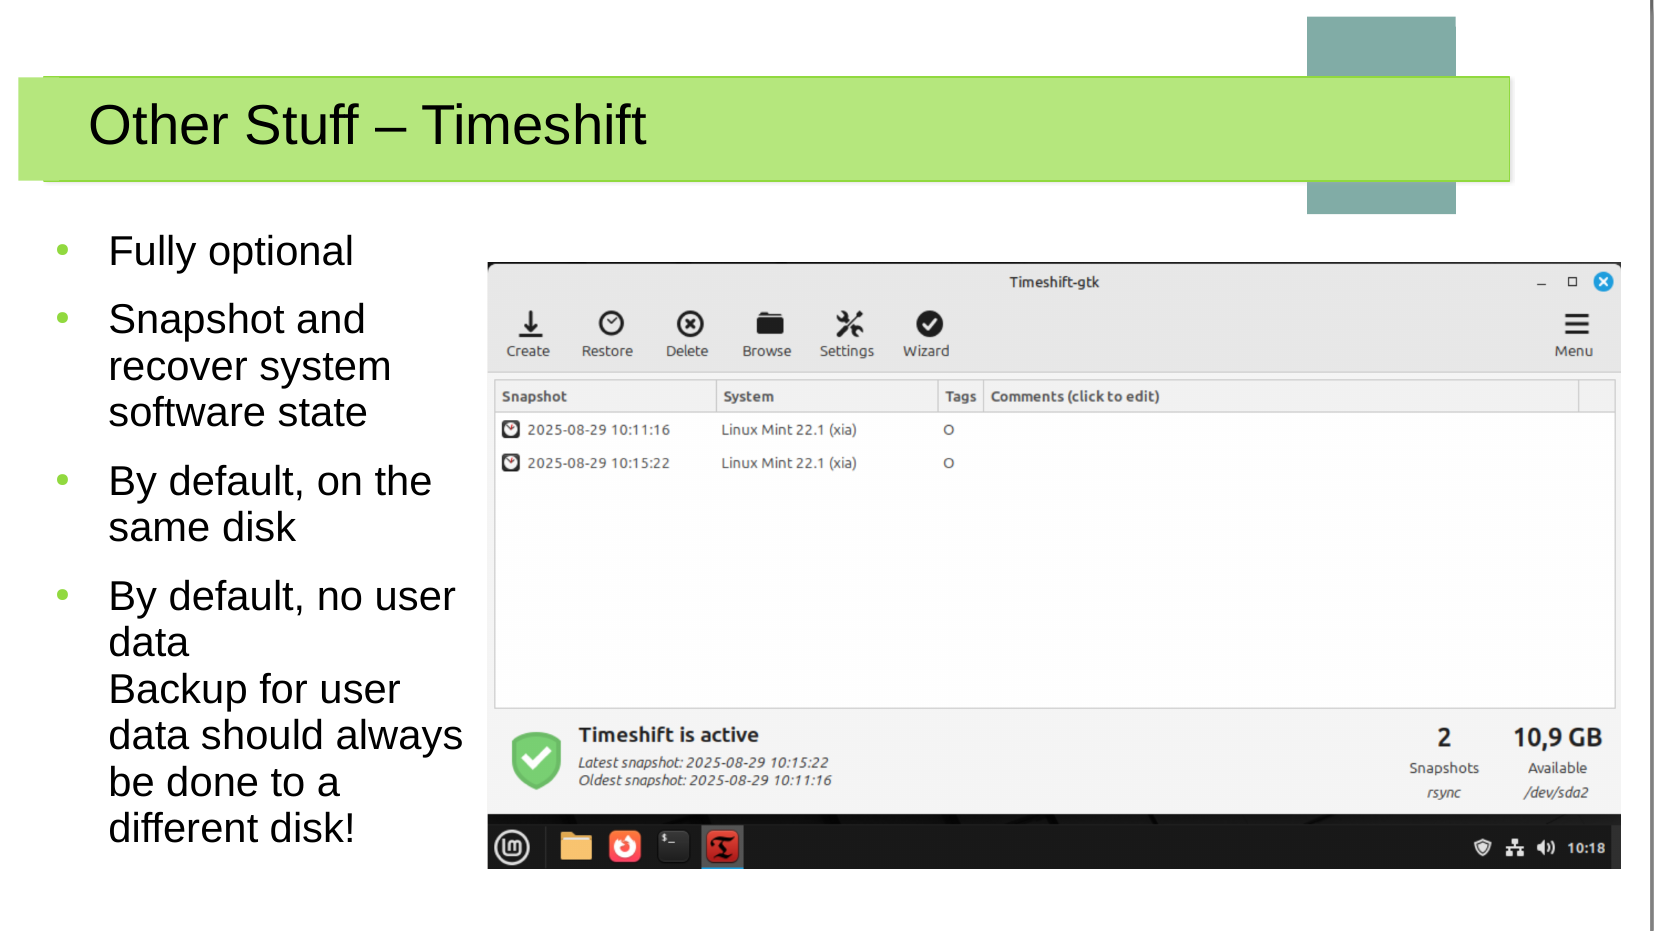

# Other Stuff – Timeshift
Fully optional
Snapshot and recover system software state
By default, on the same disk
By default, no user data
Backup for user data should always be done to a different disk!